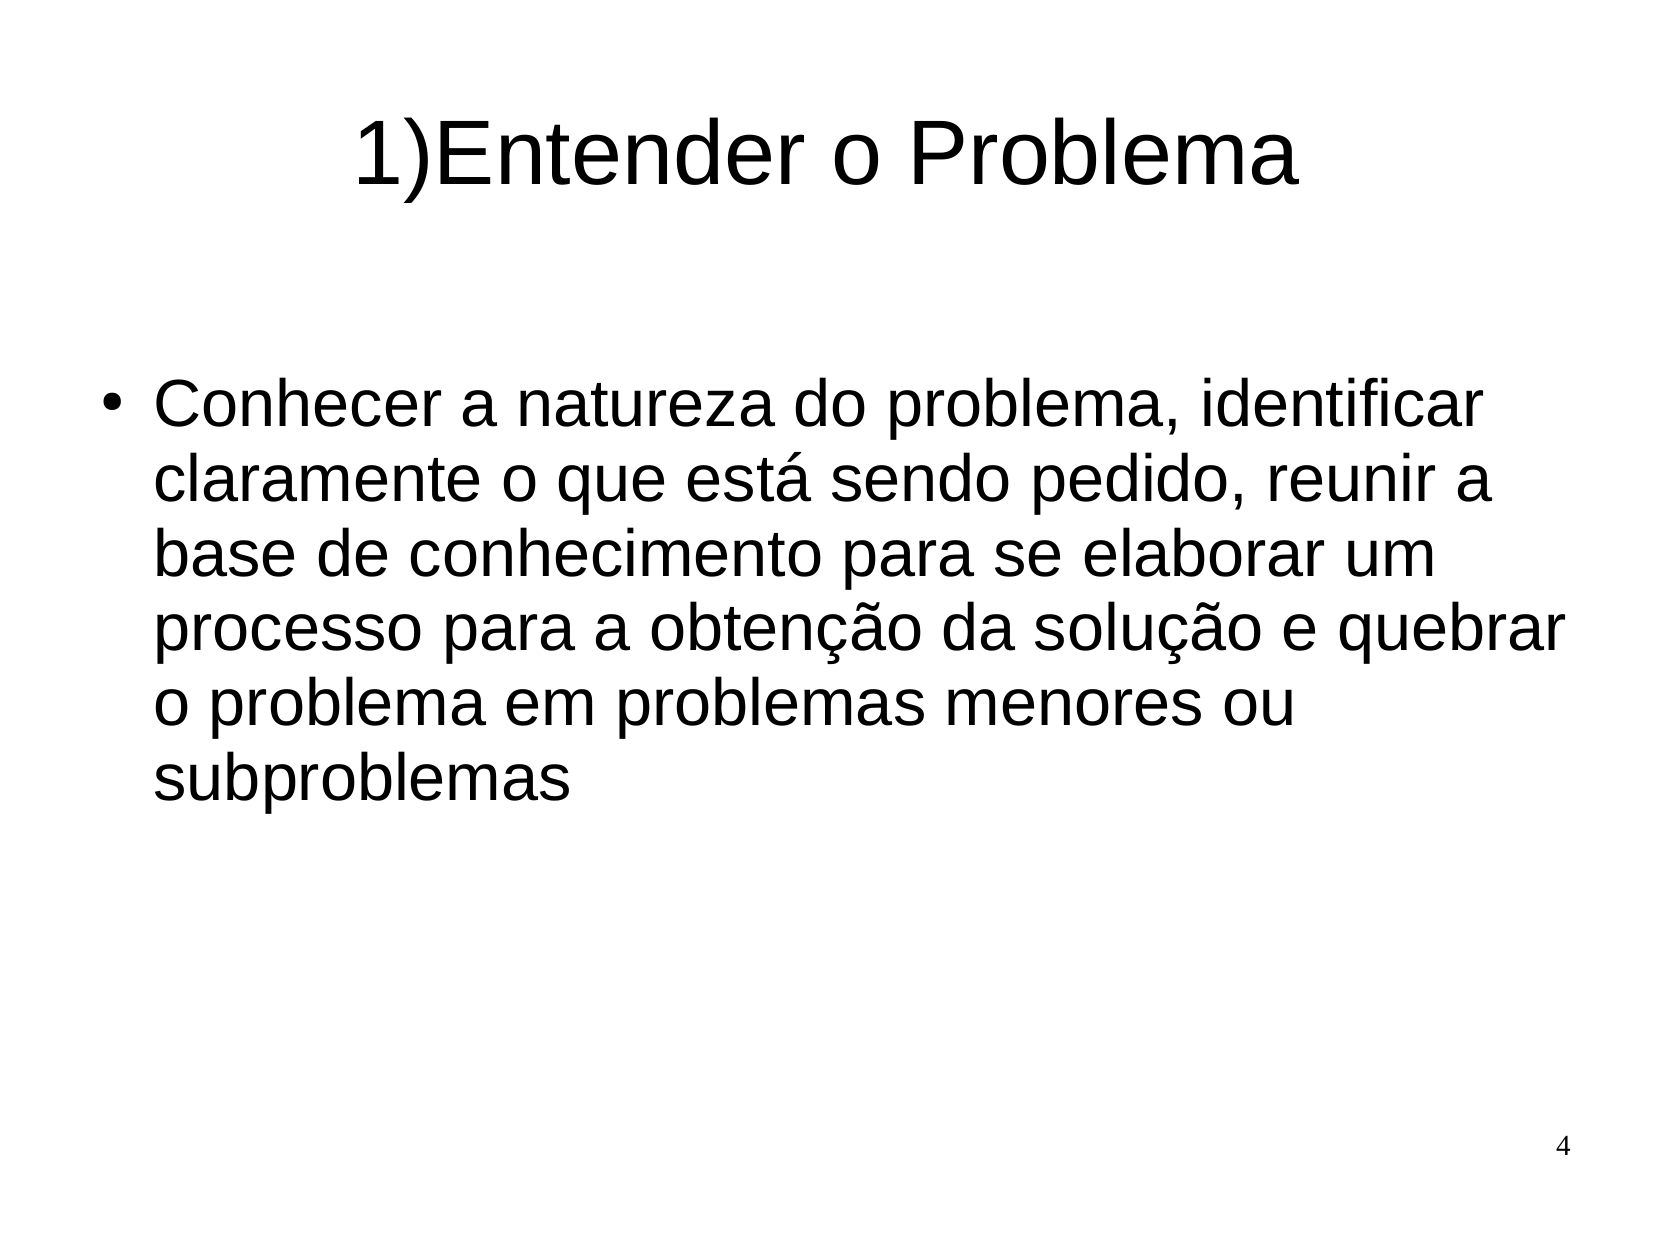

# 1)Entender o Problema
Conhecer a natureza do problema, identificar claramente o que está sendo pedido, reunir a base de conhecimento para se elaborar um processo para a obtenção da solução e quebrar o problema em problemas menores ou subproblemas
4